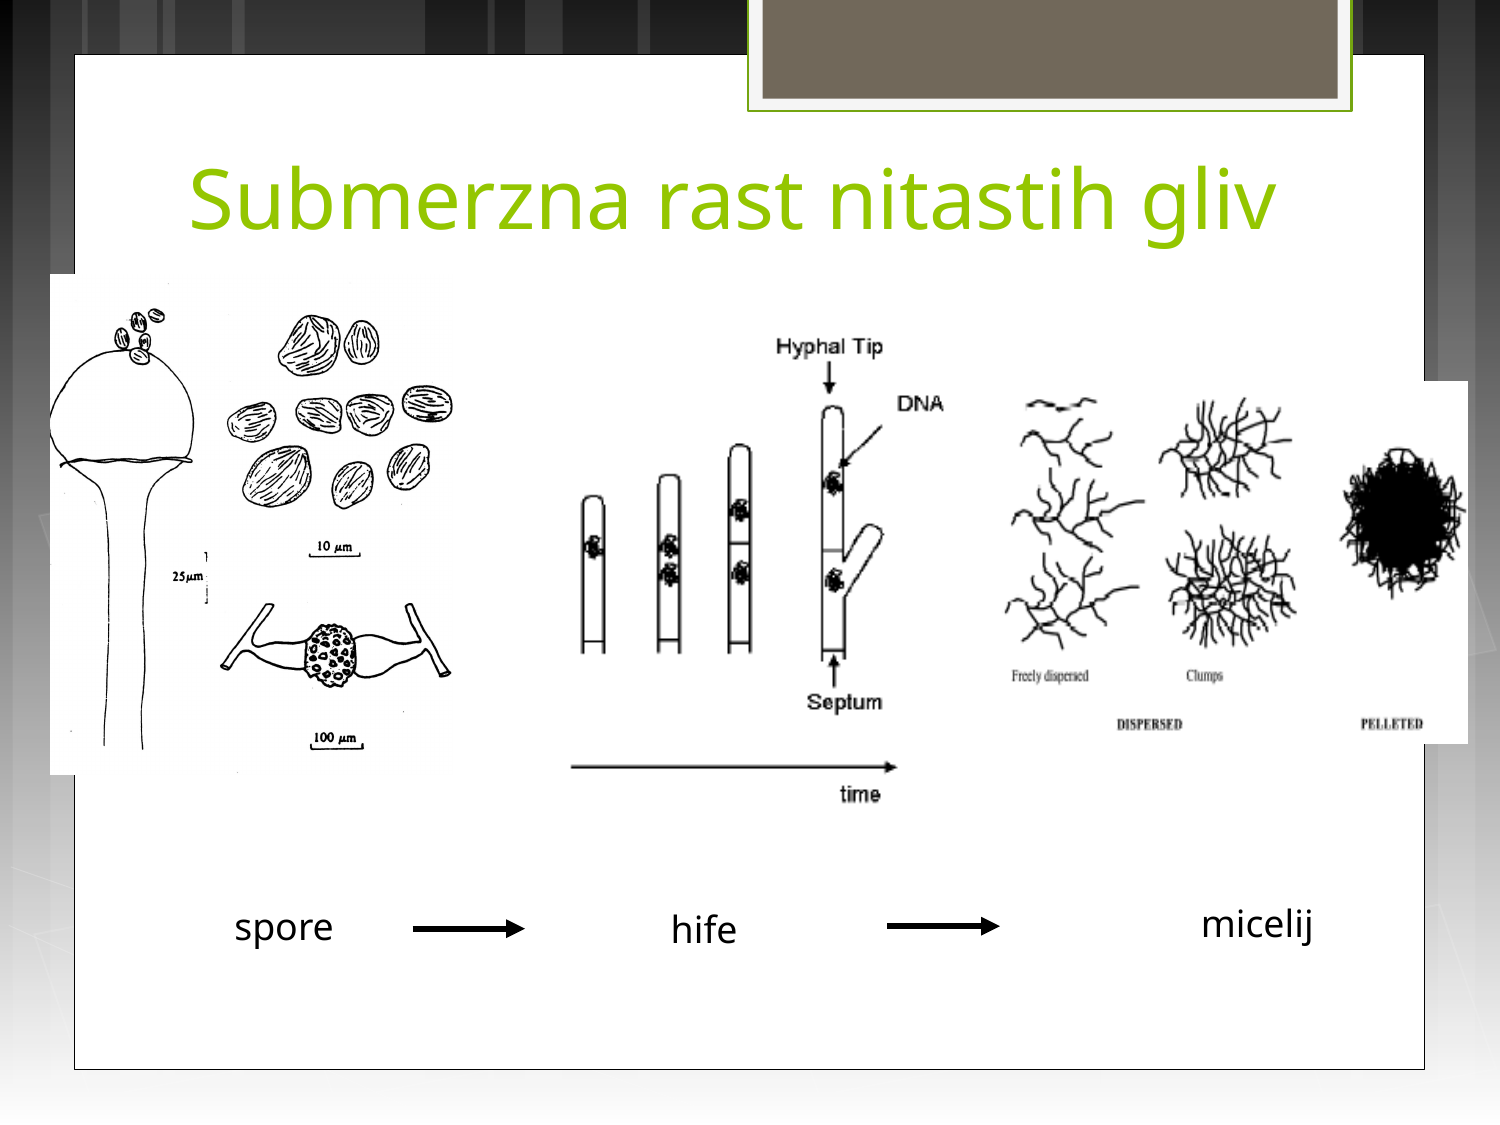

# Submerzna rast nitastih gliv
spore 		hife			micelij
micelij
spore
hife